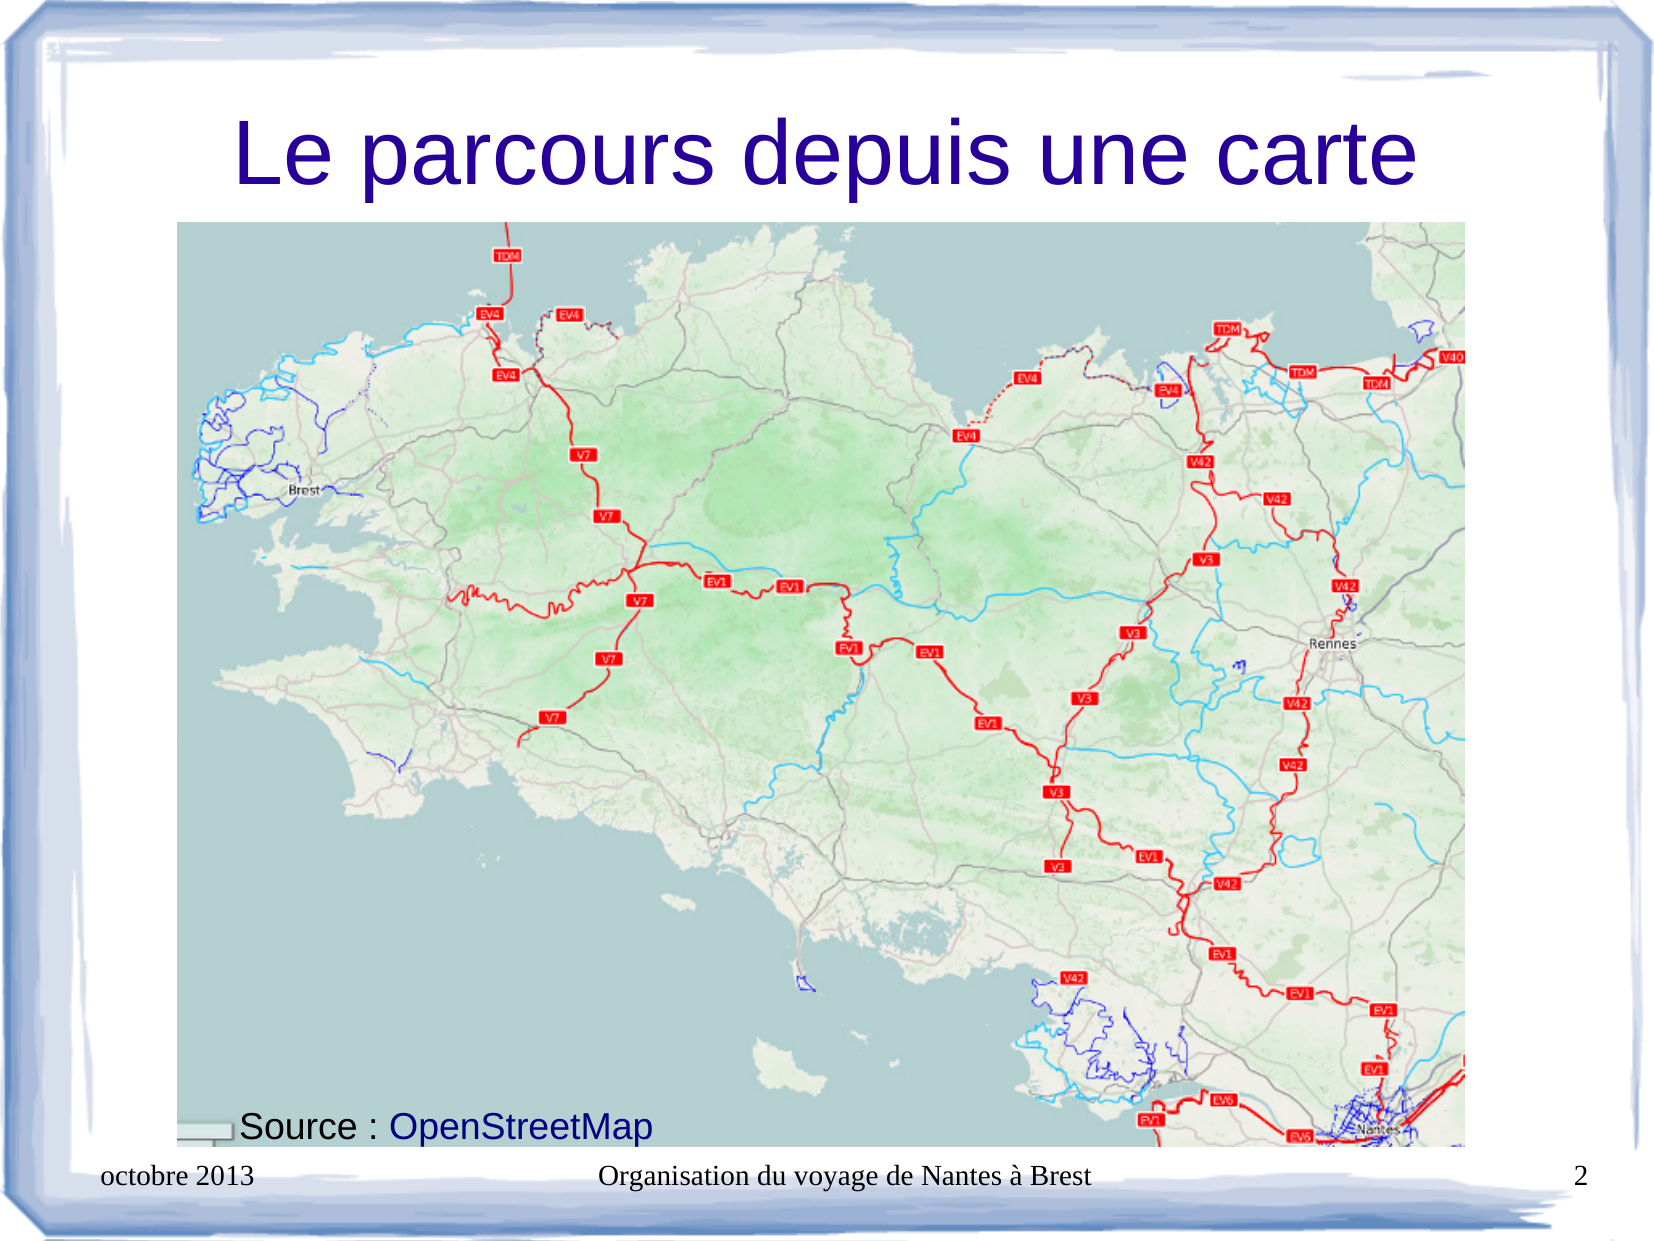

# Le parcours depuis une carte
Source : OpenStreetMap
octobre 2013
Organisation du voyage de Nantes à Brest
2